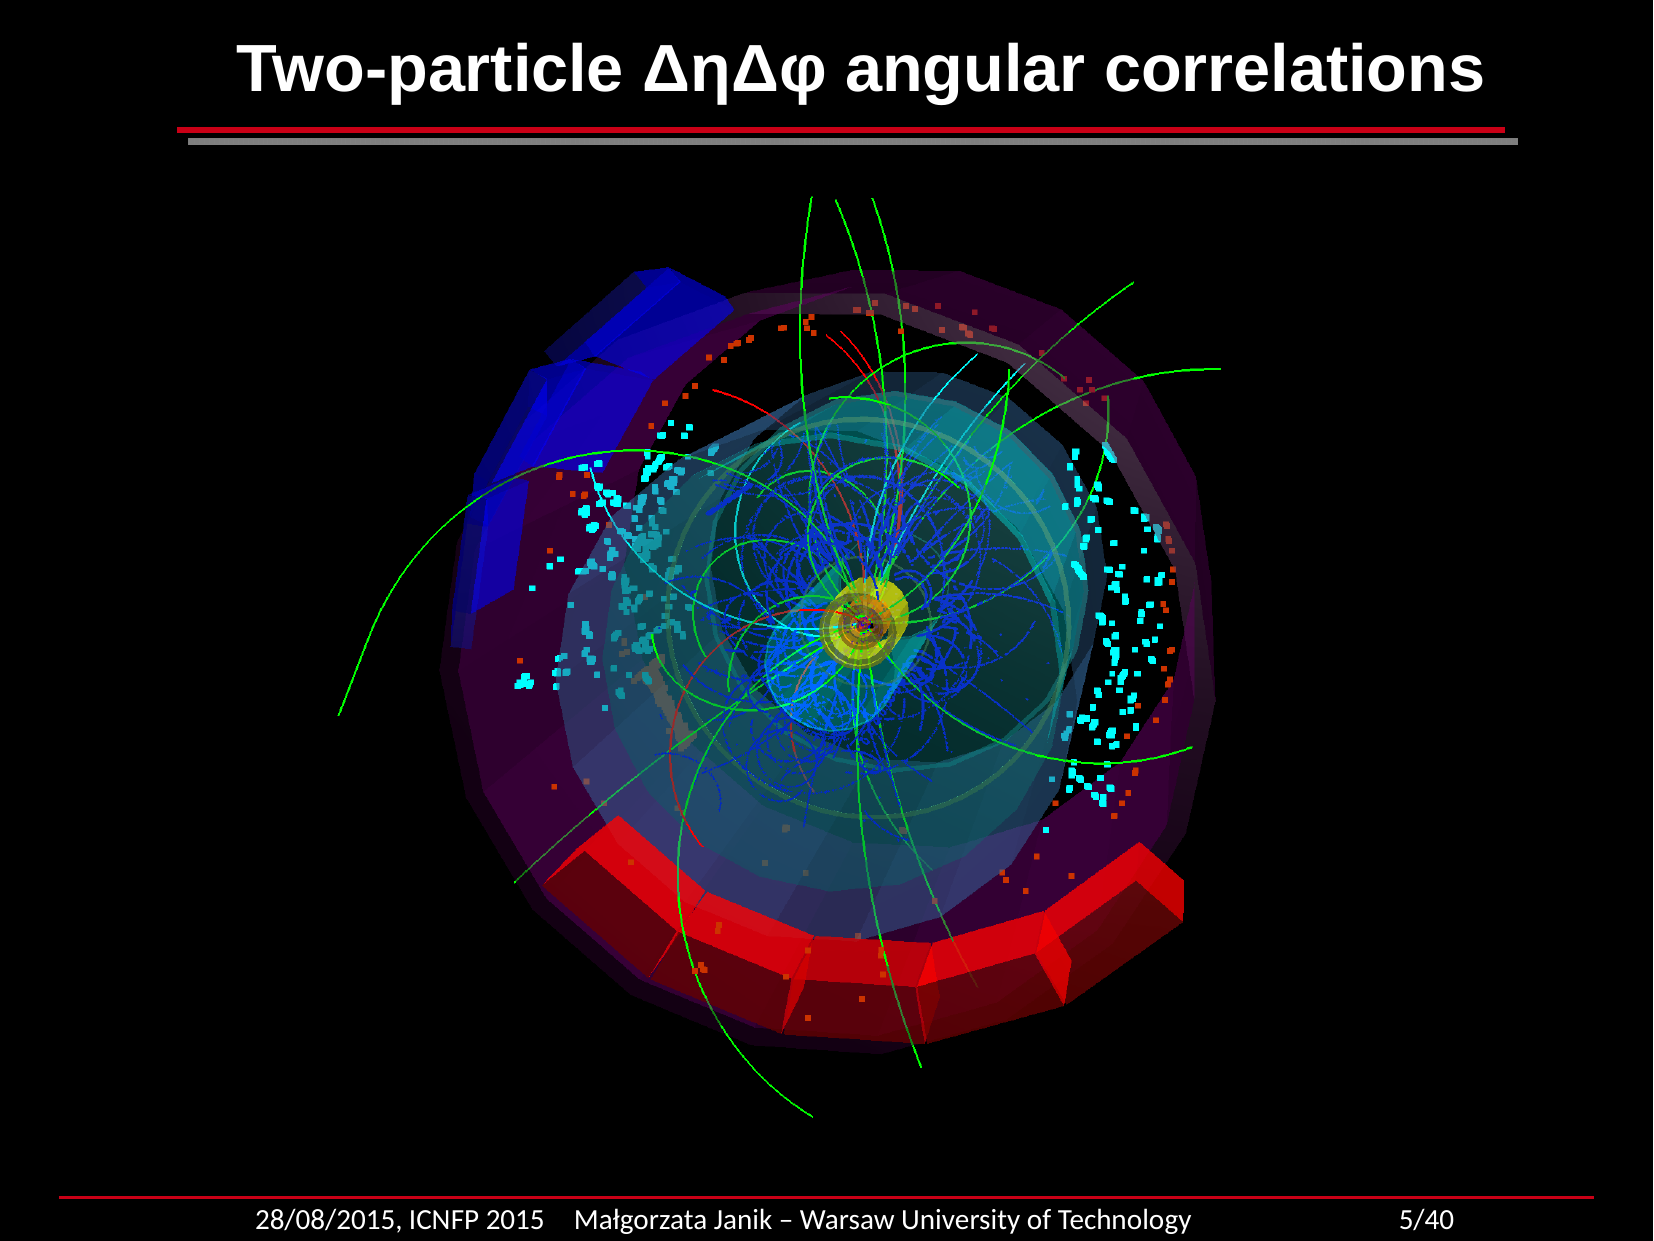

# Two-particle ΔηΔφ angular correlations
28/08/2015, ICNFP 2015	Małgorzata Janik – Warsaw University of Technology			5/40